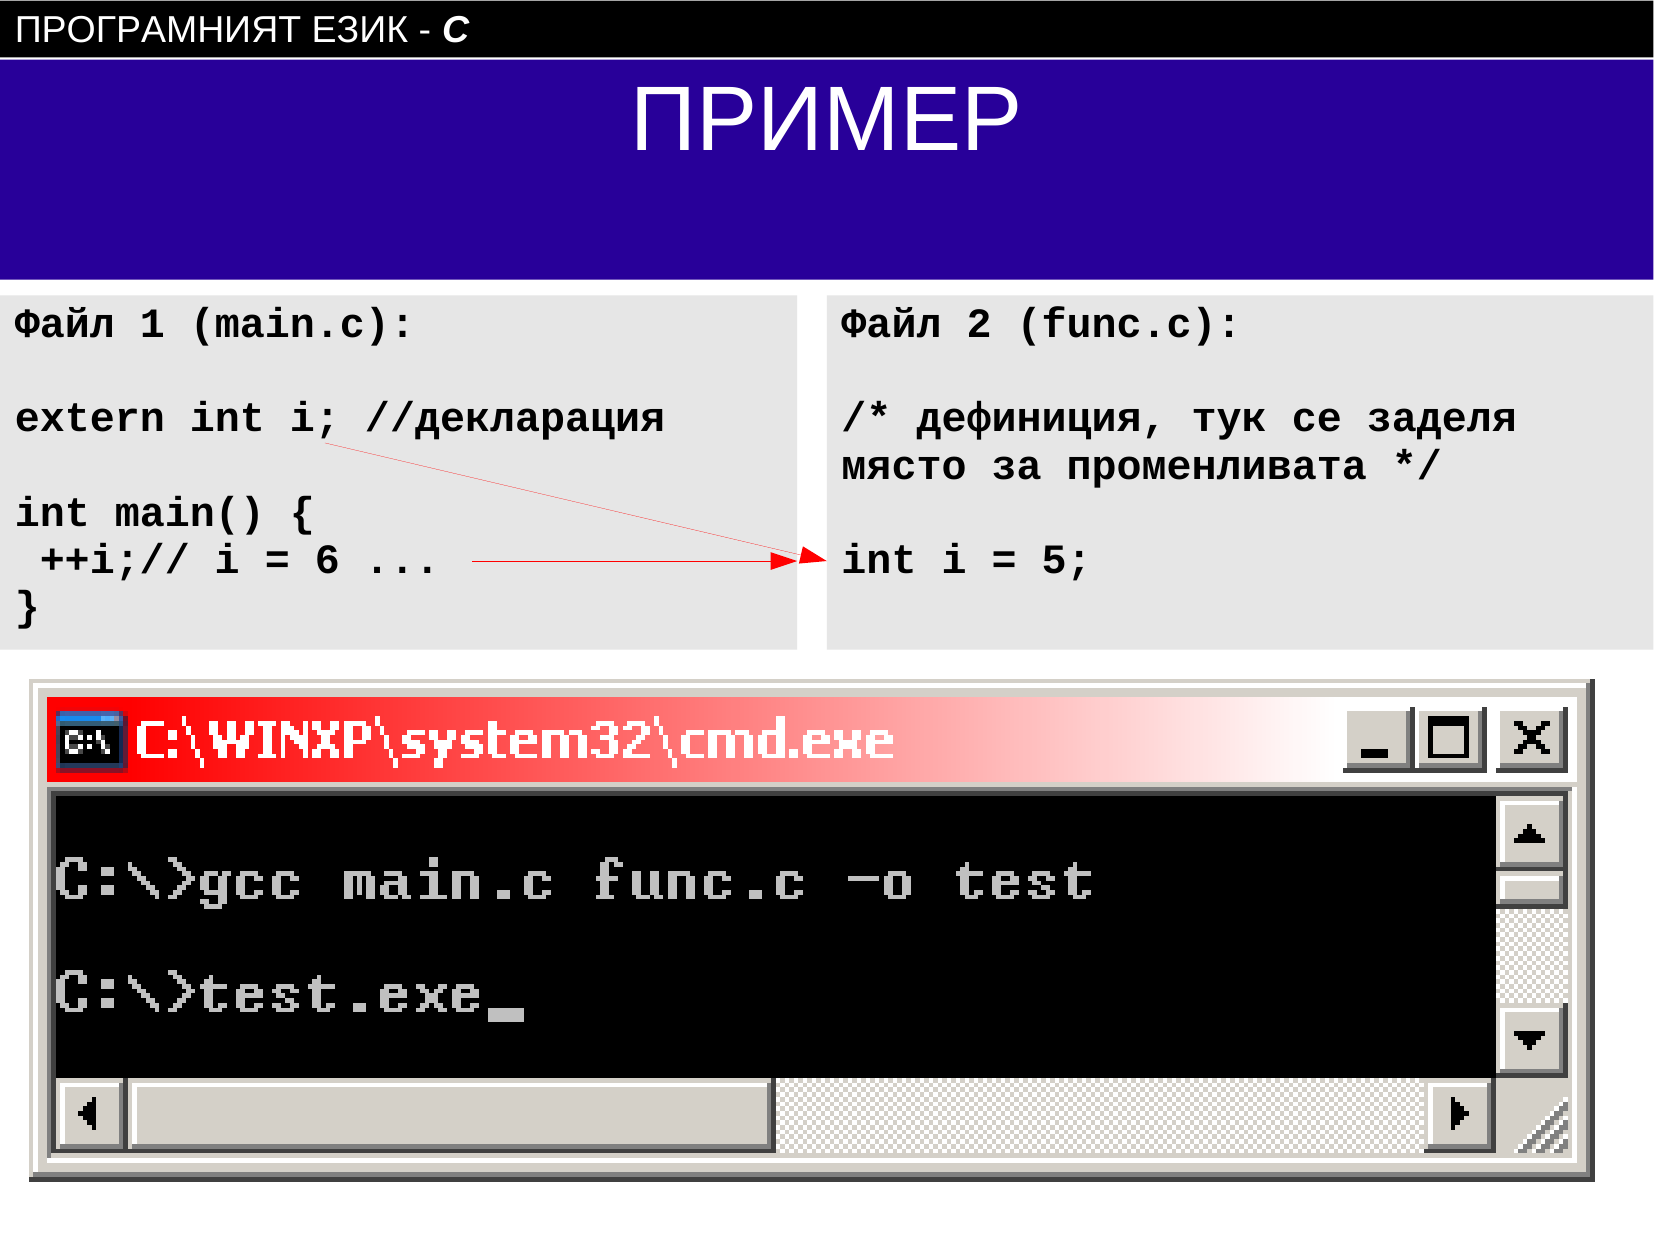

ПРОГРАМНИЯT ЕЗИК - С
								 ПРИМЕР
Файл 1 (main.c):
extern int i; //декларация
int main() {
 ++i;// i = 6 ...
}
Файл 2 (func.c):
/* дефиниция, тук се заделя място за променливата */
int i = 5;